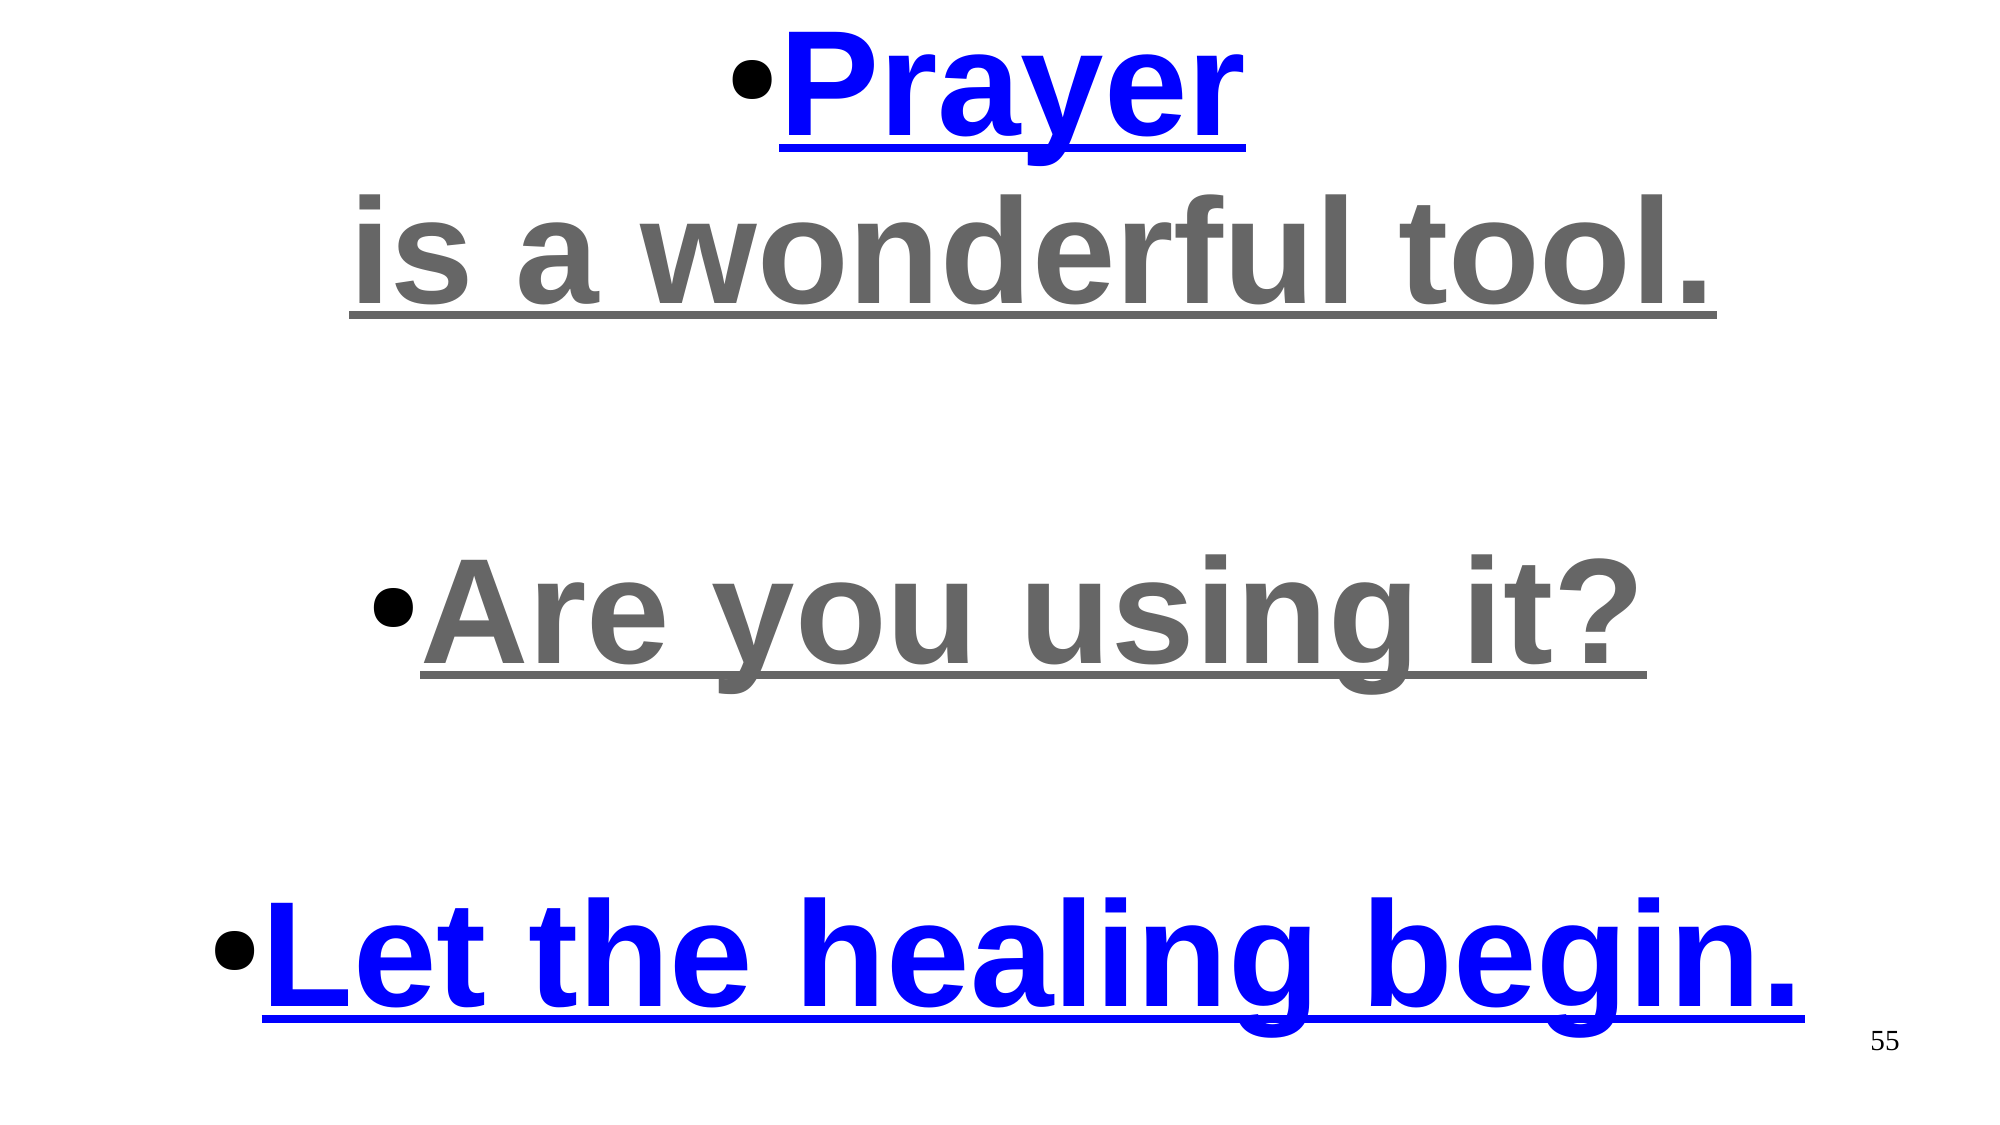

# Prayer is a wonderful tool.
Are you using it?
Let the healing begin.
55